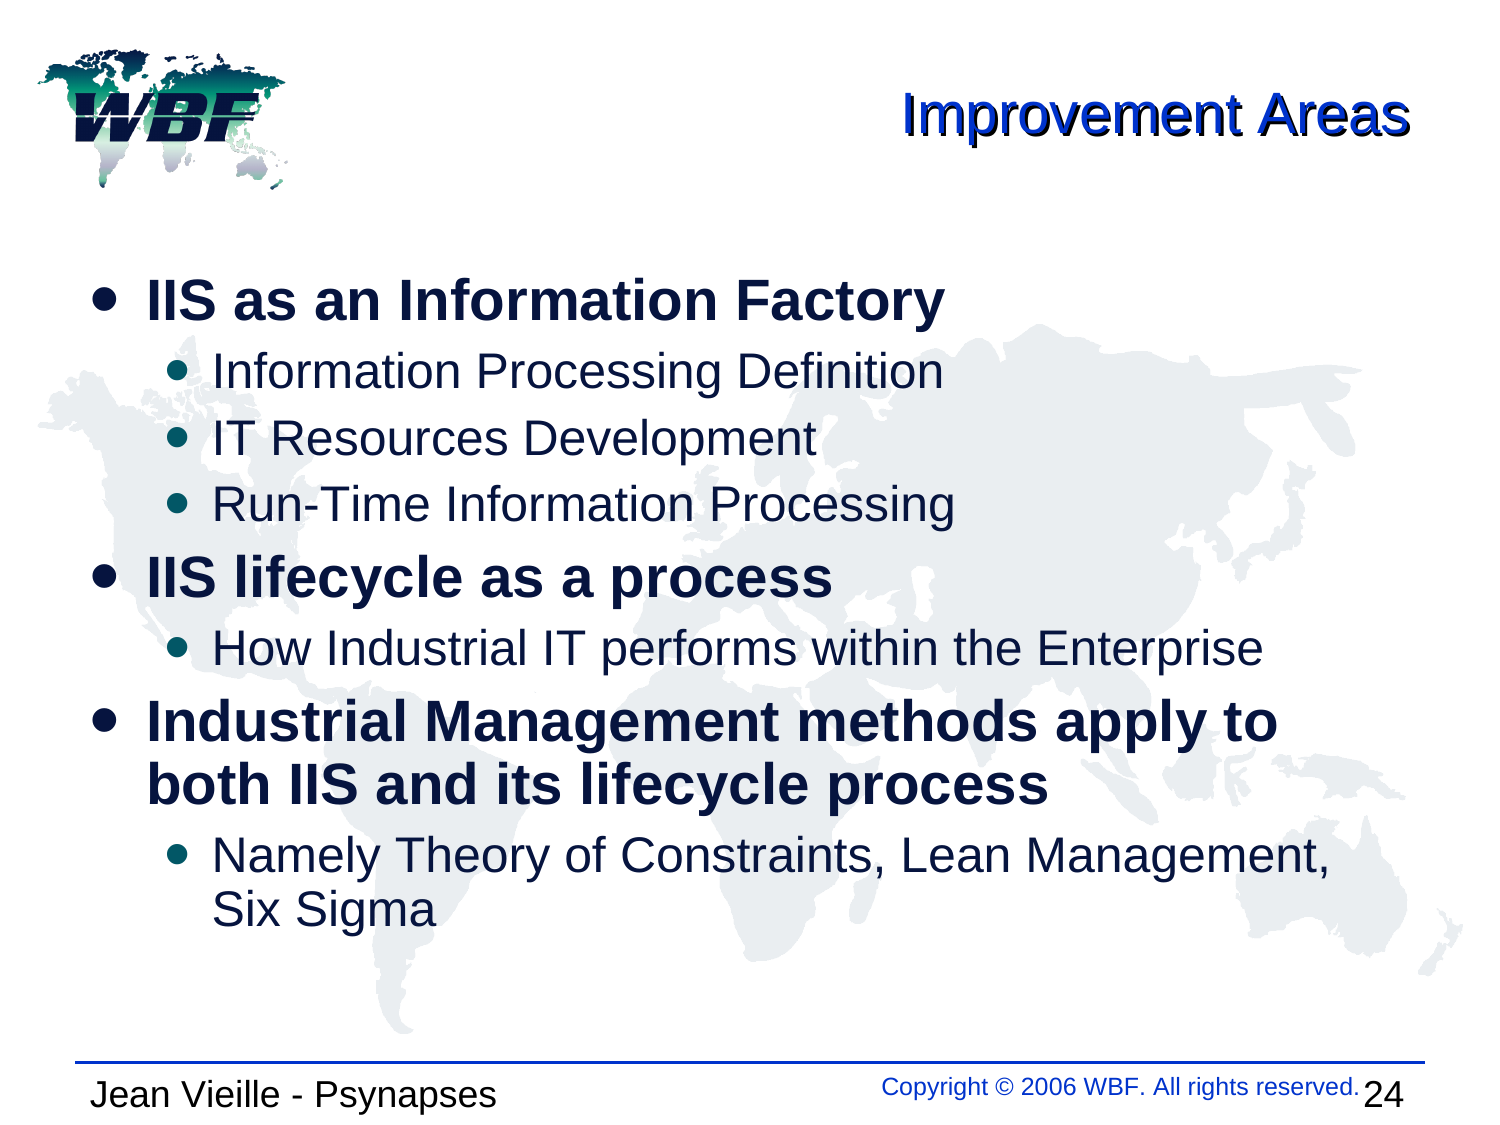

# Improvement Areas
IIS as an Information Factory
Information Processing Definition
IT Resources Development
Run-Time Information Processing
IIS lifecycle as a process
How Industrial IT performs within the Enterprise
Industrial Management methods apply to both IIS and its lifecycle process
Namely Theory of Constraints, Lean Management, Six Sigma
Jean Vieille - Psynapses
24